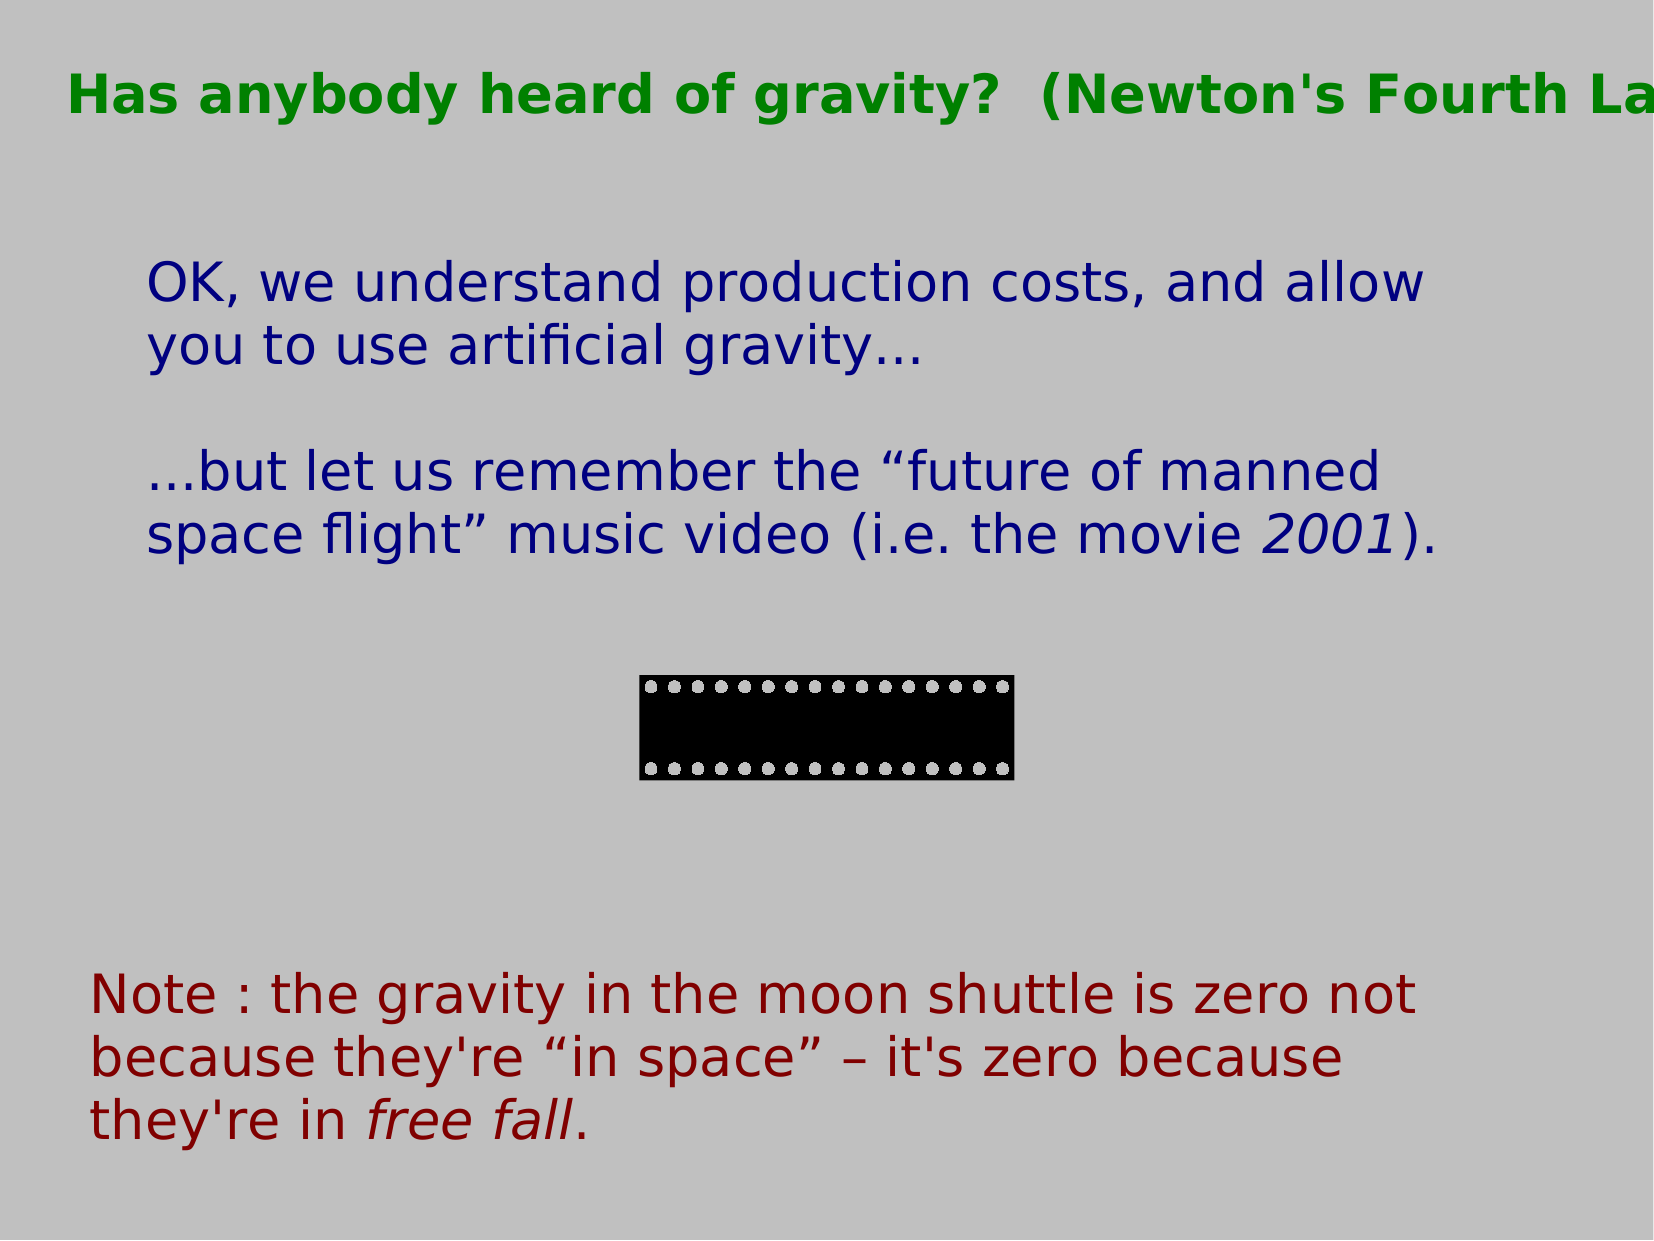

Has anybody heard of gravity? (Newton's Fourth Law.)
OK, we understand production costs, and allow you to use artificial gravity...
...but let us remember the “future of manned space flight” music video (i.e. the movie 2001).
Note : the gravity in the moon shuttle is zero not because they're “in space” – it's zero because they're in free fall.